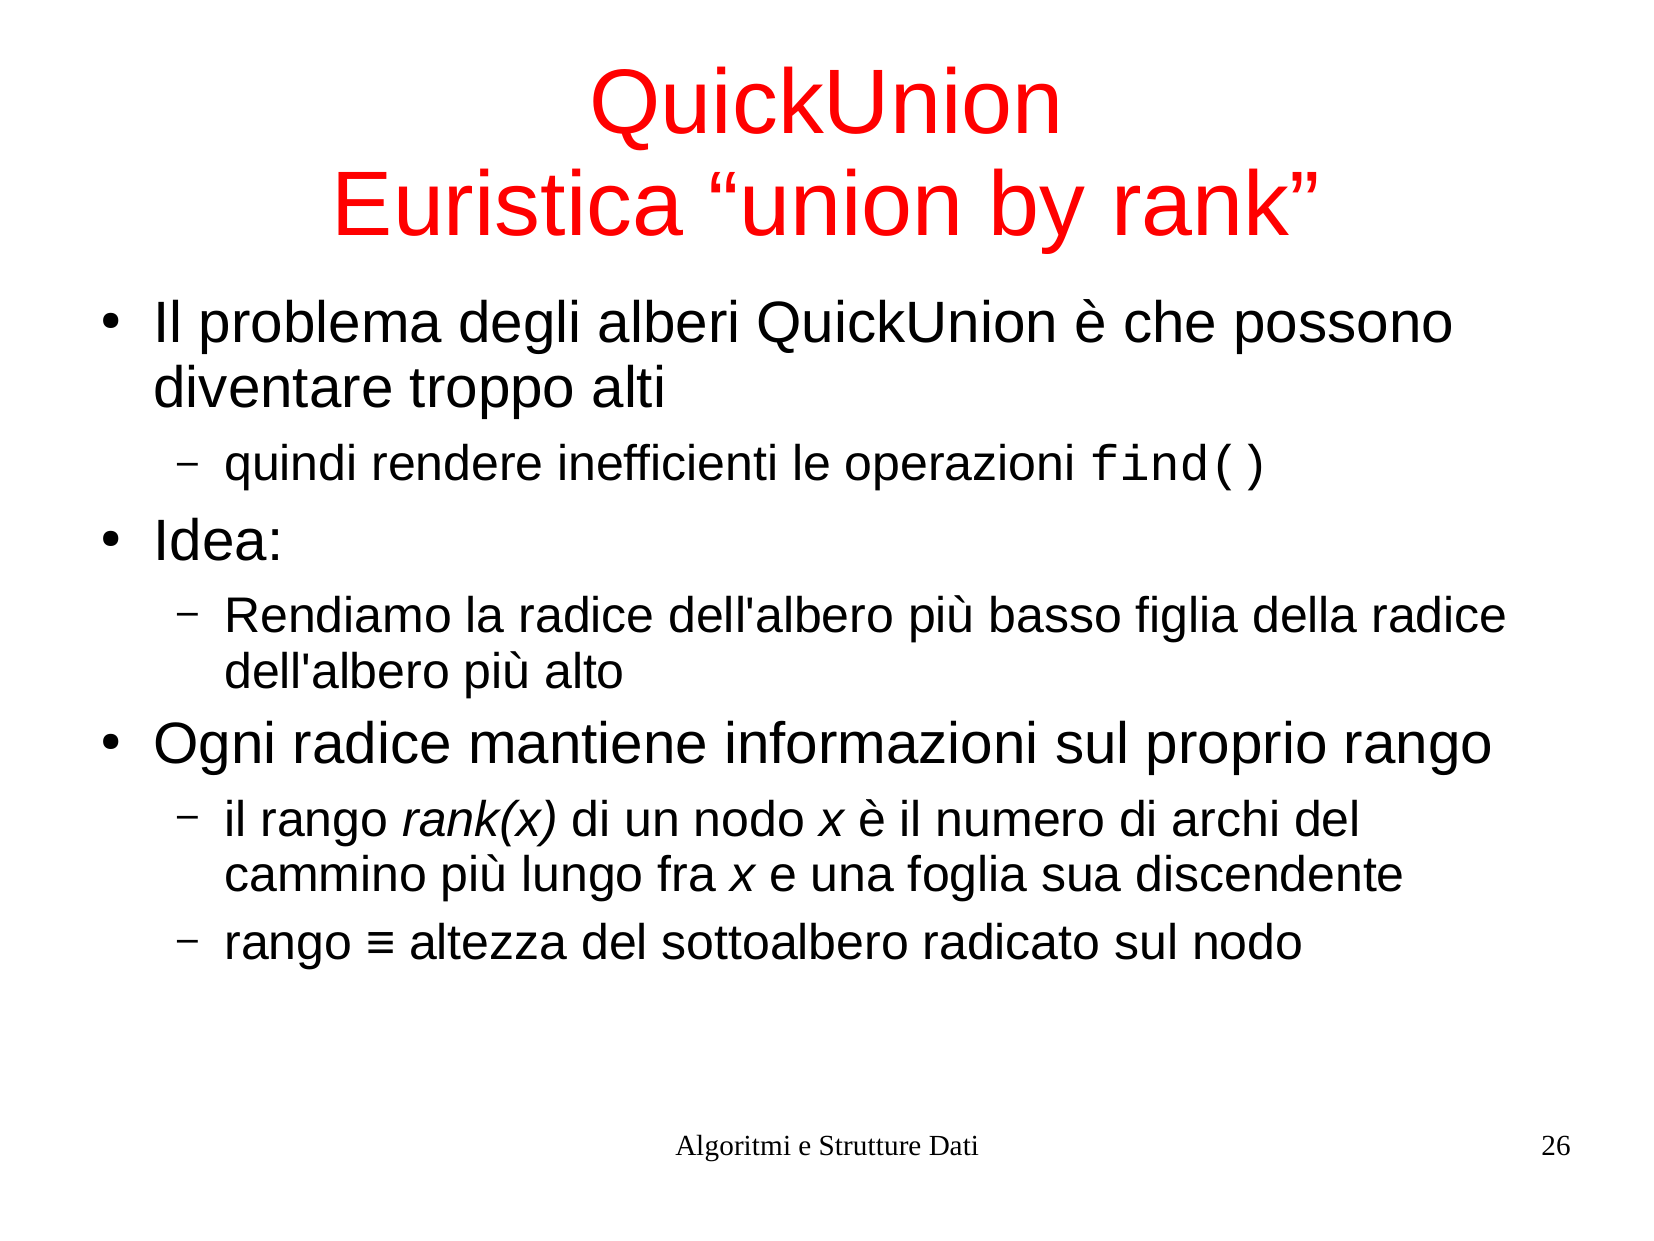

# QuickUnion Euristica “union by rank”
Il problema degli alberi QuickUnion è che possono diventare troppo alti
quindi rendere inefficienti le operazioni find()
Idea:
Rendiamo la radice dell'albero più basso figlia della radice dell'albero più alto
Ogni radice mantiene informazioni sul proprio rango
il rango rank(x) di un nodo x è il numero di archi del cammino più lungo fra x e una foglia sua discendente
rango ≡ altezza del sottoalbero radicato sul nodo
Algoritmi e Strutture Dati
26